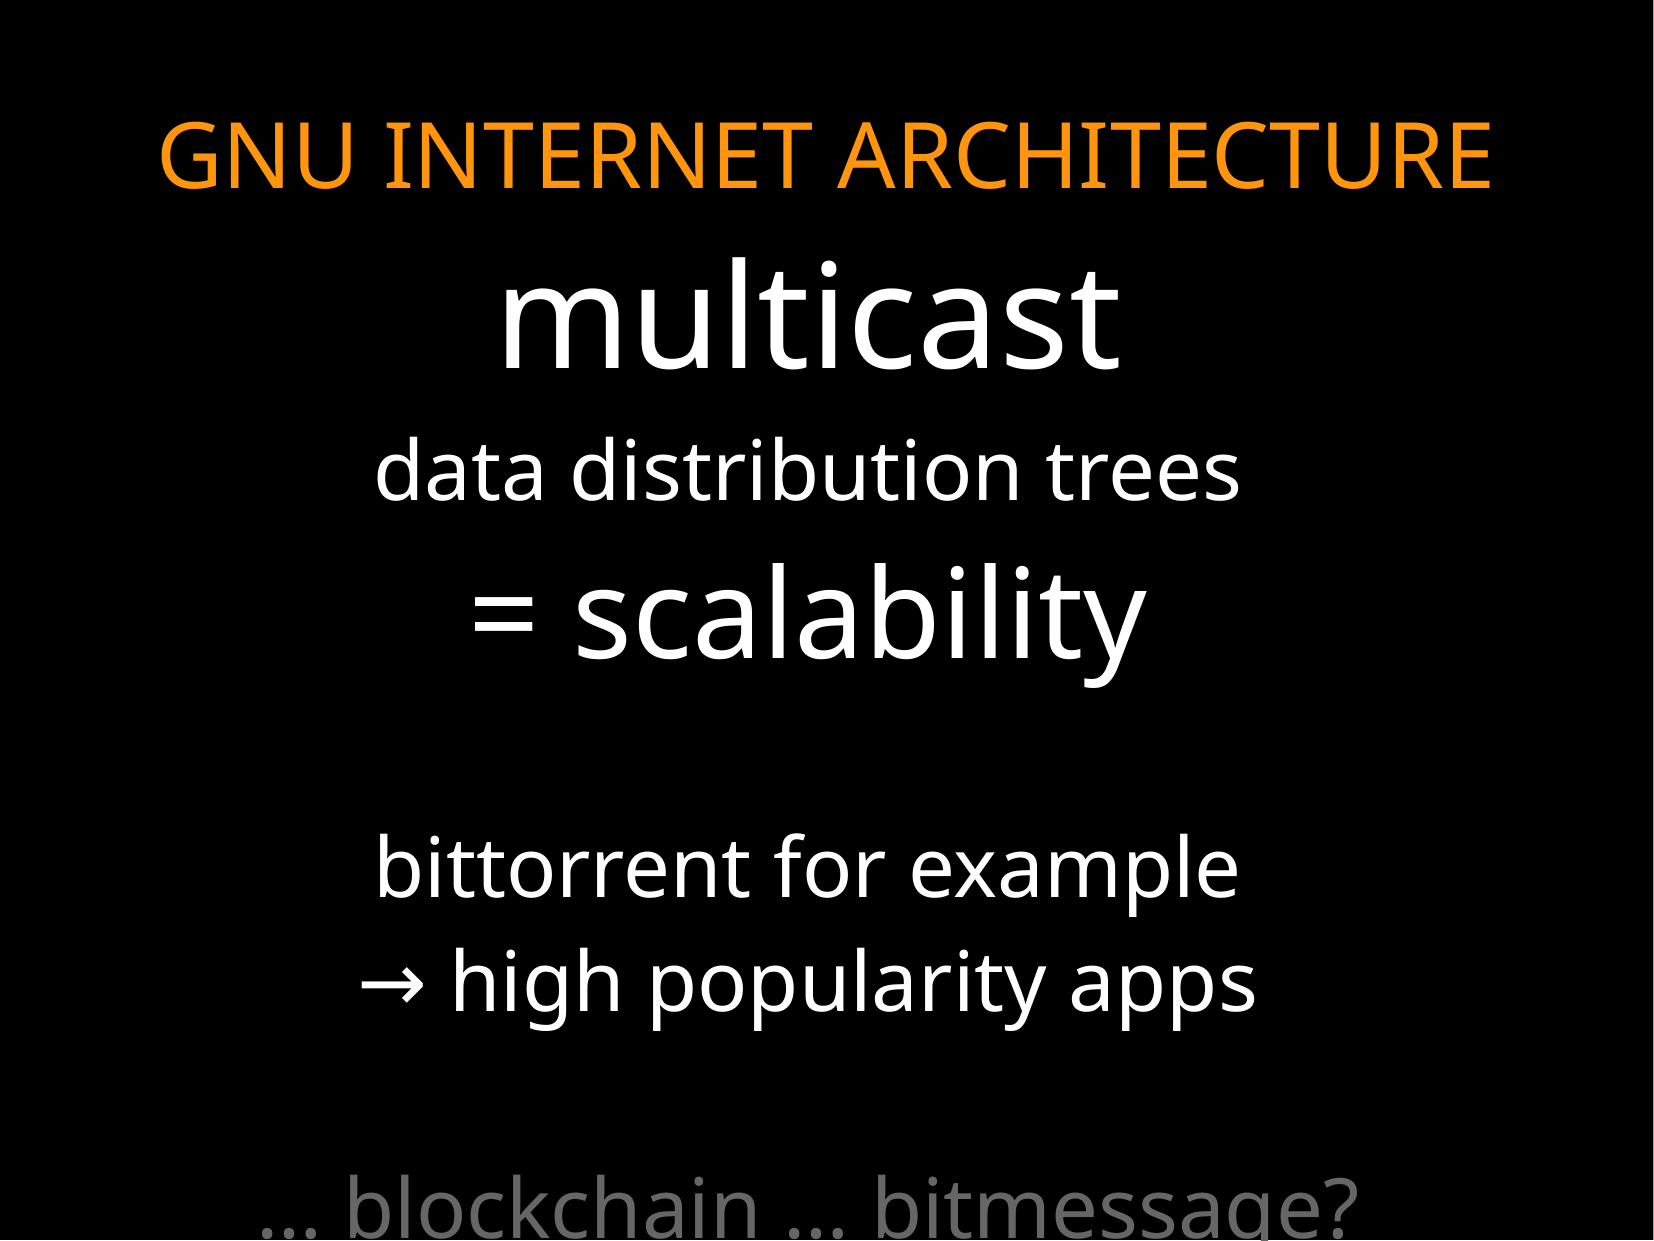

# GNU INTERNET ARCHITECTURE
multicast
data distribution trees
= scalability
bittorrent for example
→ high popularity apps
… blockchain … bitmessage?